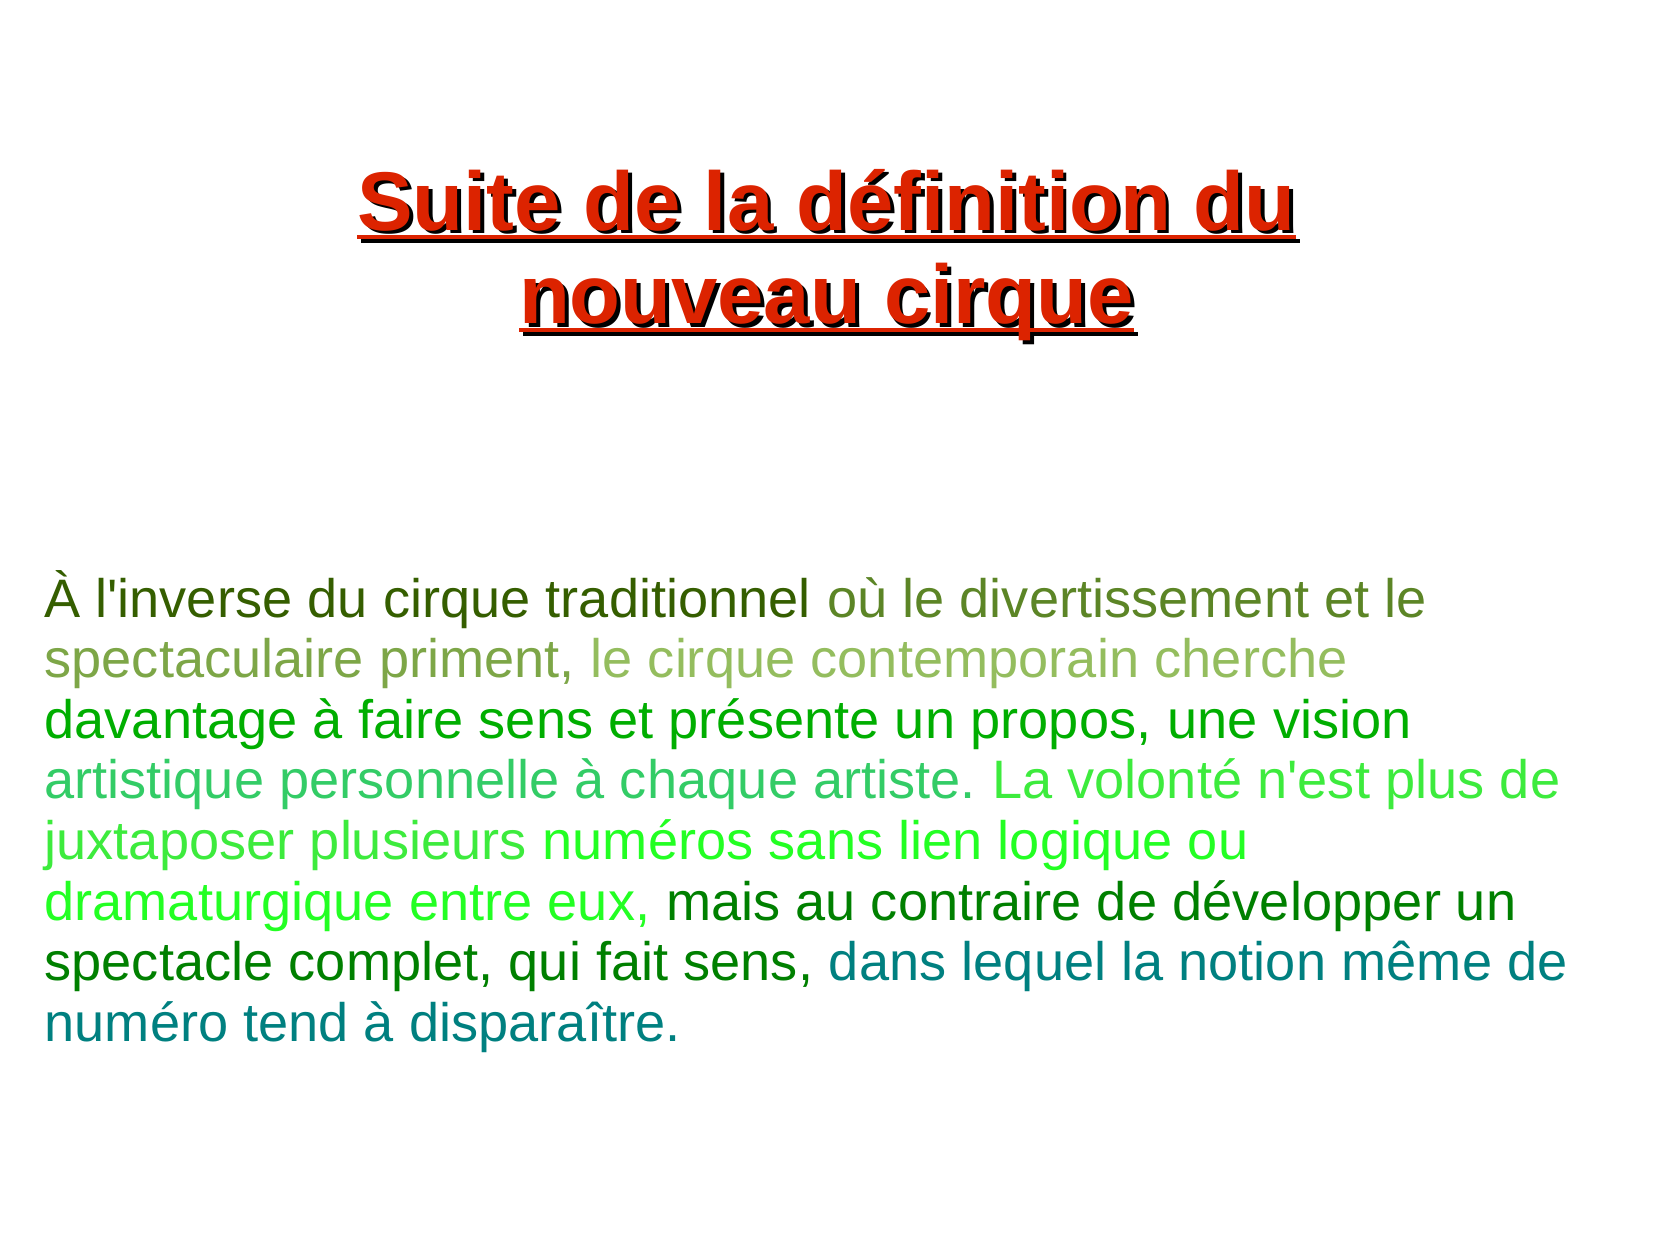

Suite de la définition du nouveau cirque
À l'inverse du cirque traditionnel où le divertissement et le spectaculaire priment, le cirque contemporain cherche davantage à faire sens et présente un propos, une vision artistique personnelle à chaque artiste. La volonté n'est plus de juxtaposer plusieurs numéros sans lien logique ou dramaturgique entre eux, mais au contraire de développer un spectacle complet, qui fait sens, dans lequel la notion même de numéro tend à disparaître.